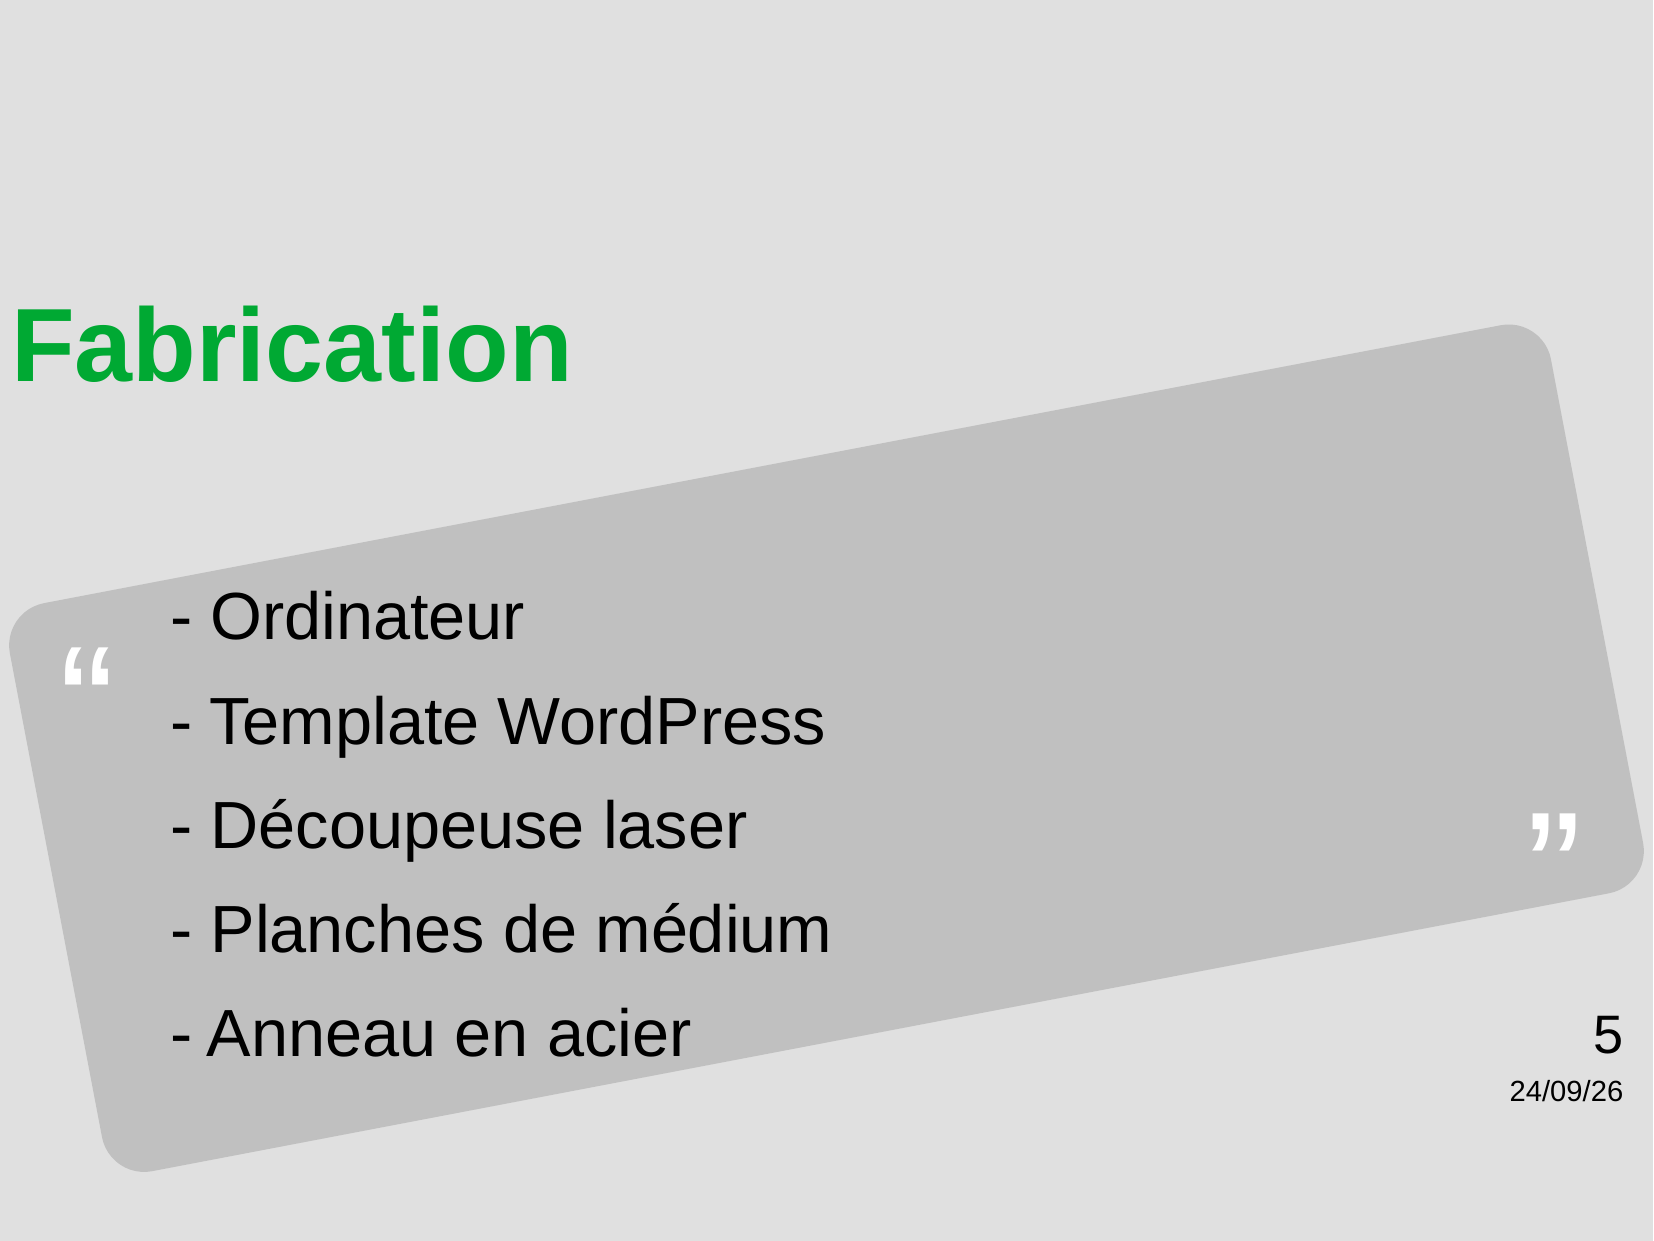

# Fabrication
- Ordinateur
- Template WordPress
- Découpeuse laser
- Planches de médium
- Anneau en acier
5